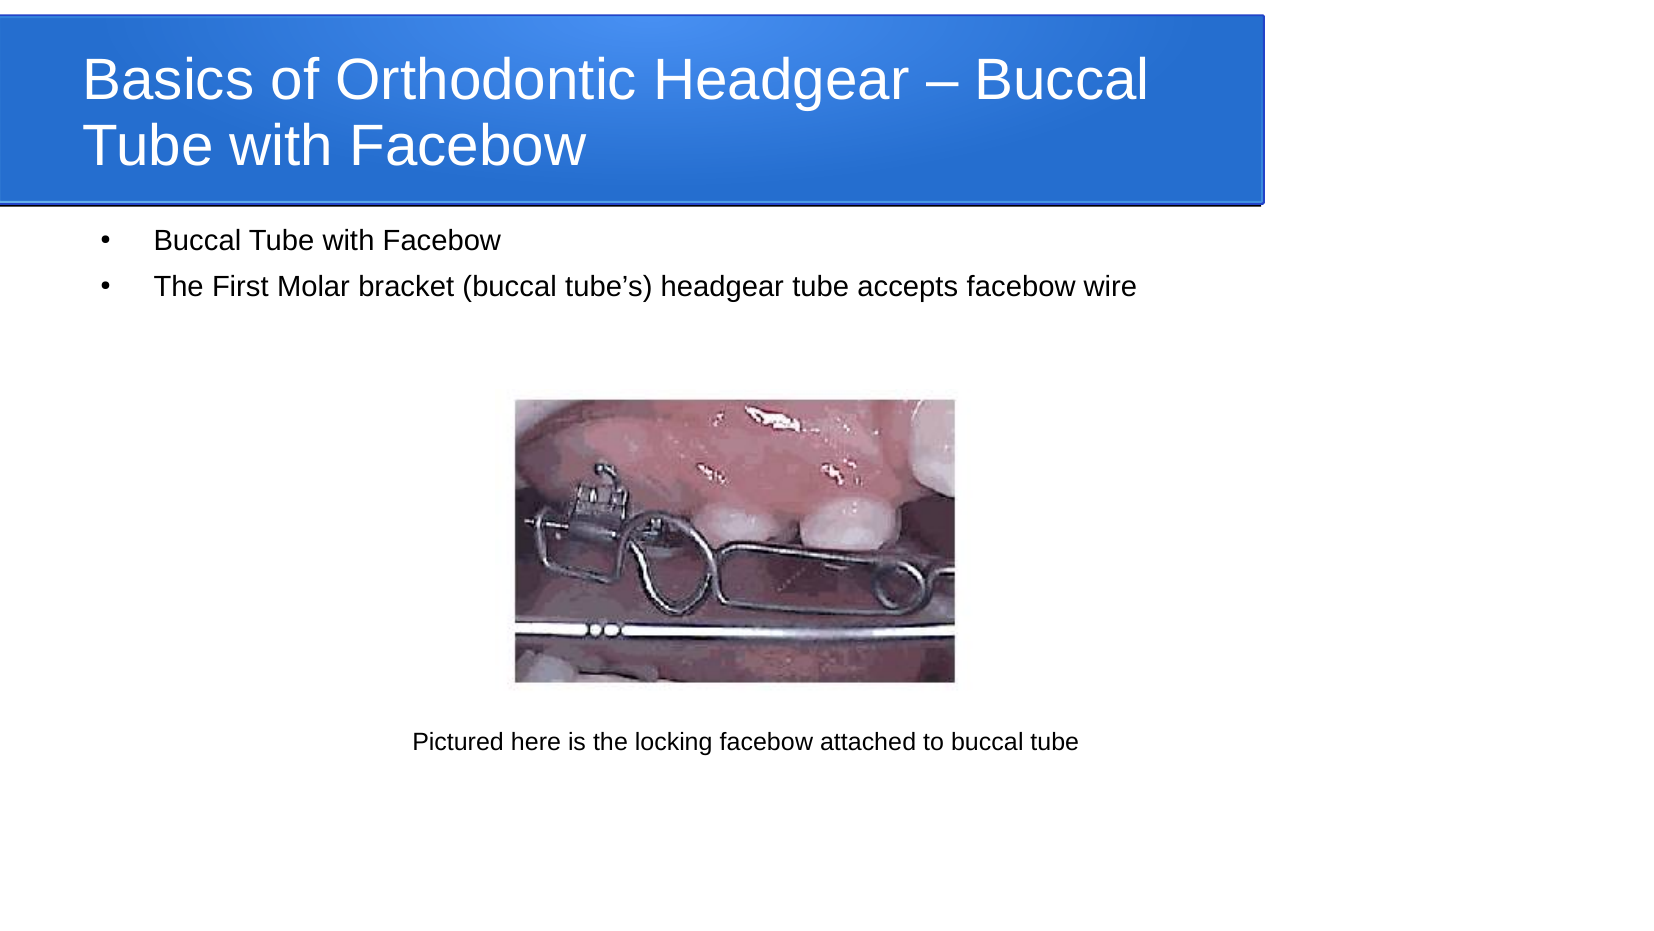

# Basics of Orthodontic Headgear – Buccal Tube with Facebow
Buccal Tube with Facebow
The First Molar bracket (buccal tube’s) headgear tube accepts facebow wire
Pictured here is the locking facebow attached to buccal tube